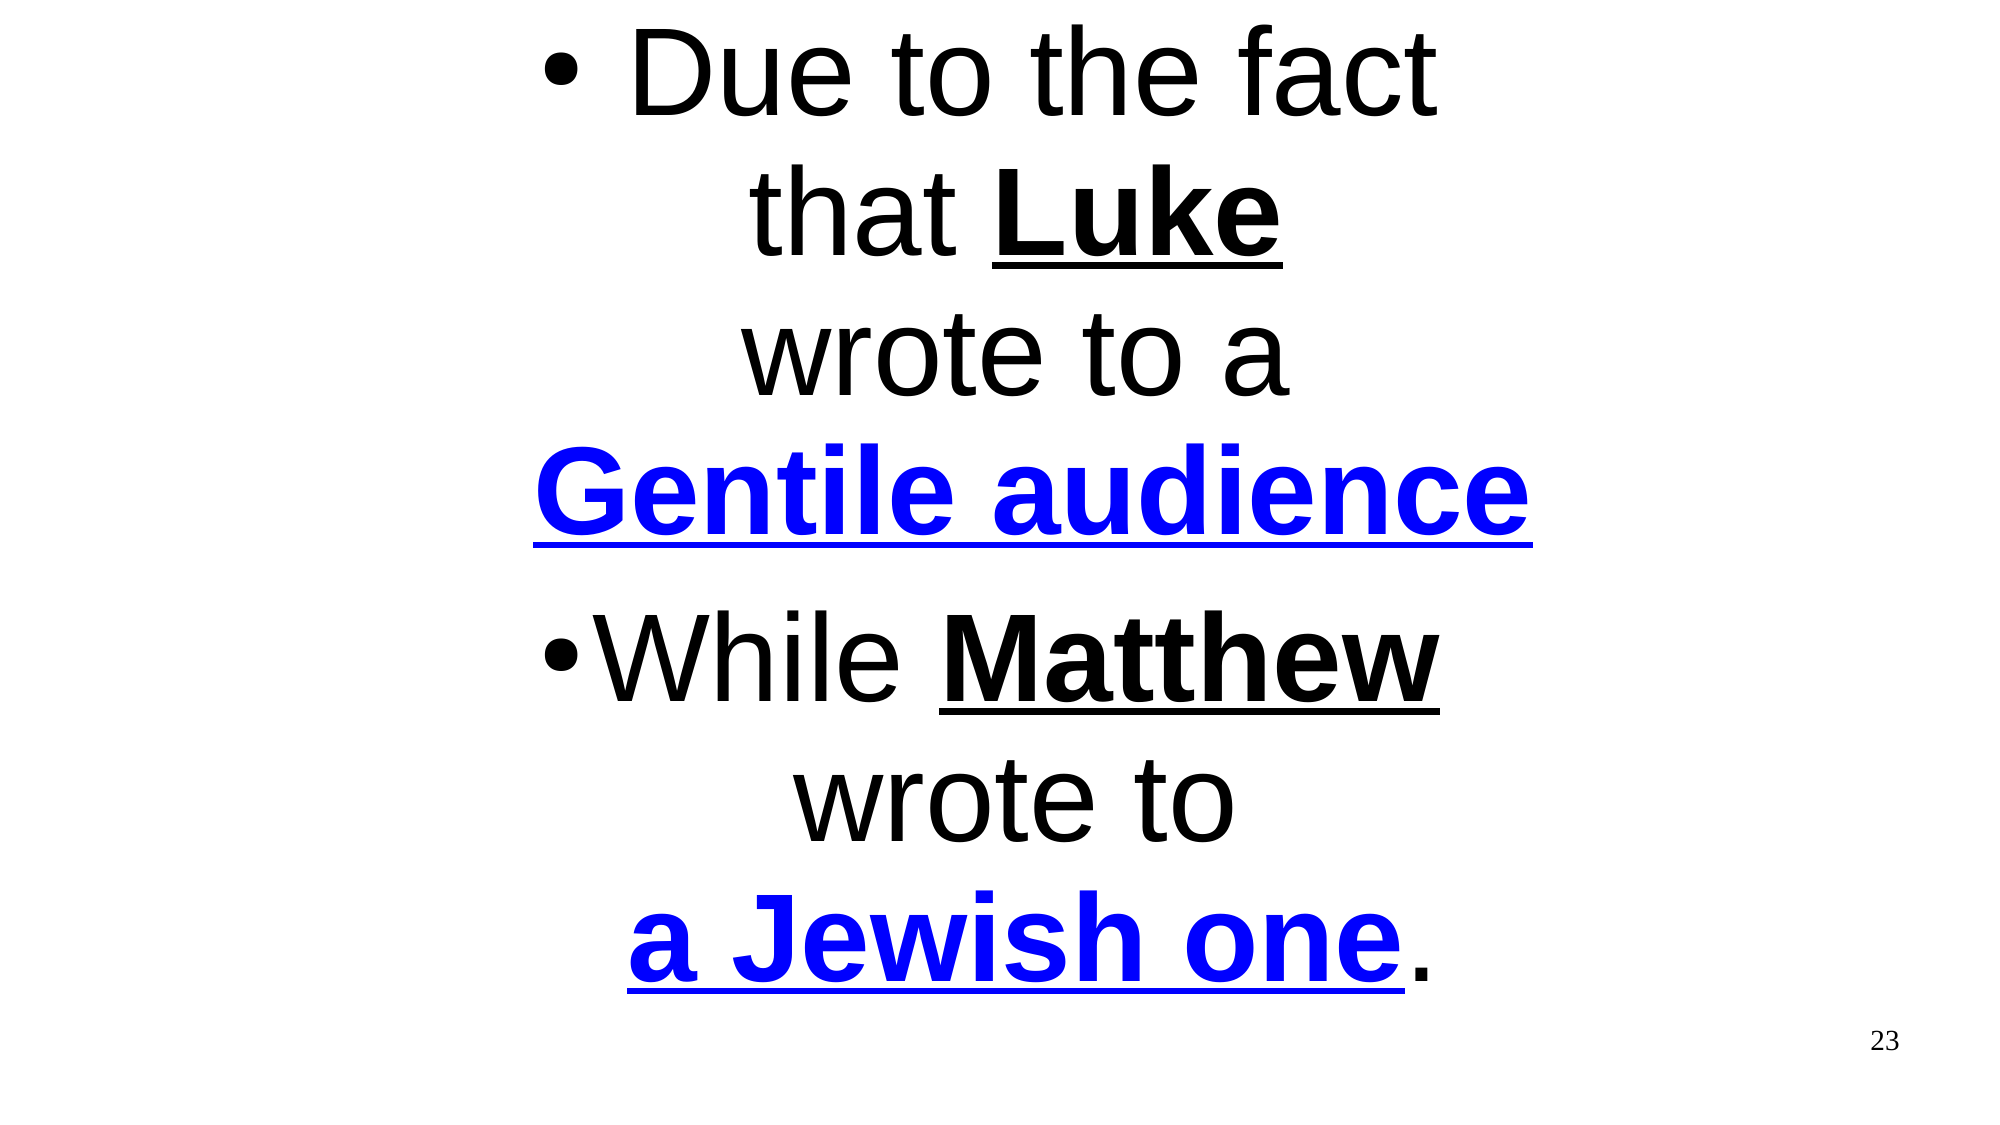

# Due to the fact that Luke wrote to a Gentile audience
While Matthew
wrote to
a Jewish one.
23